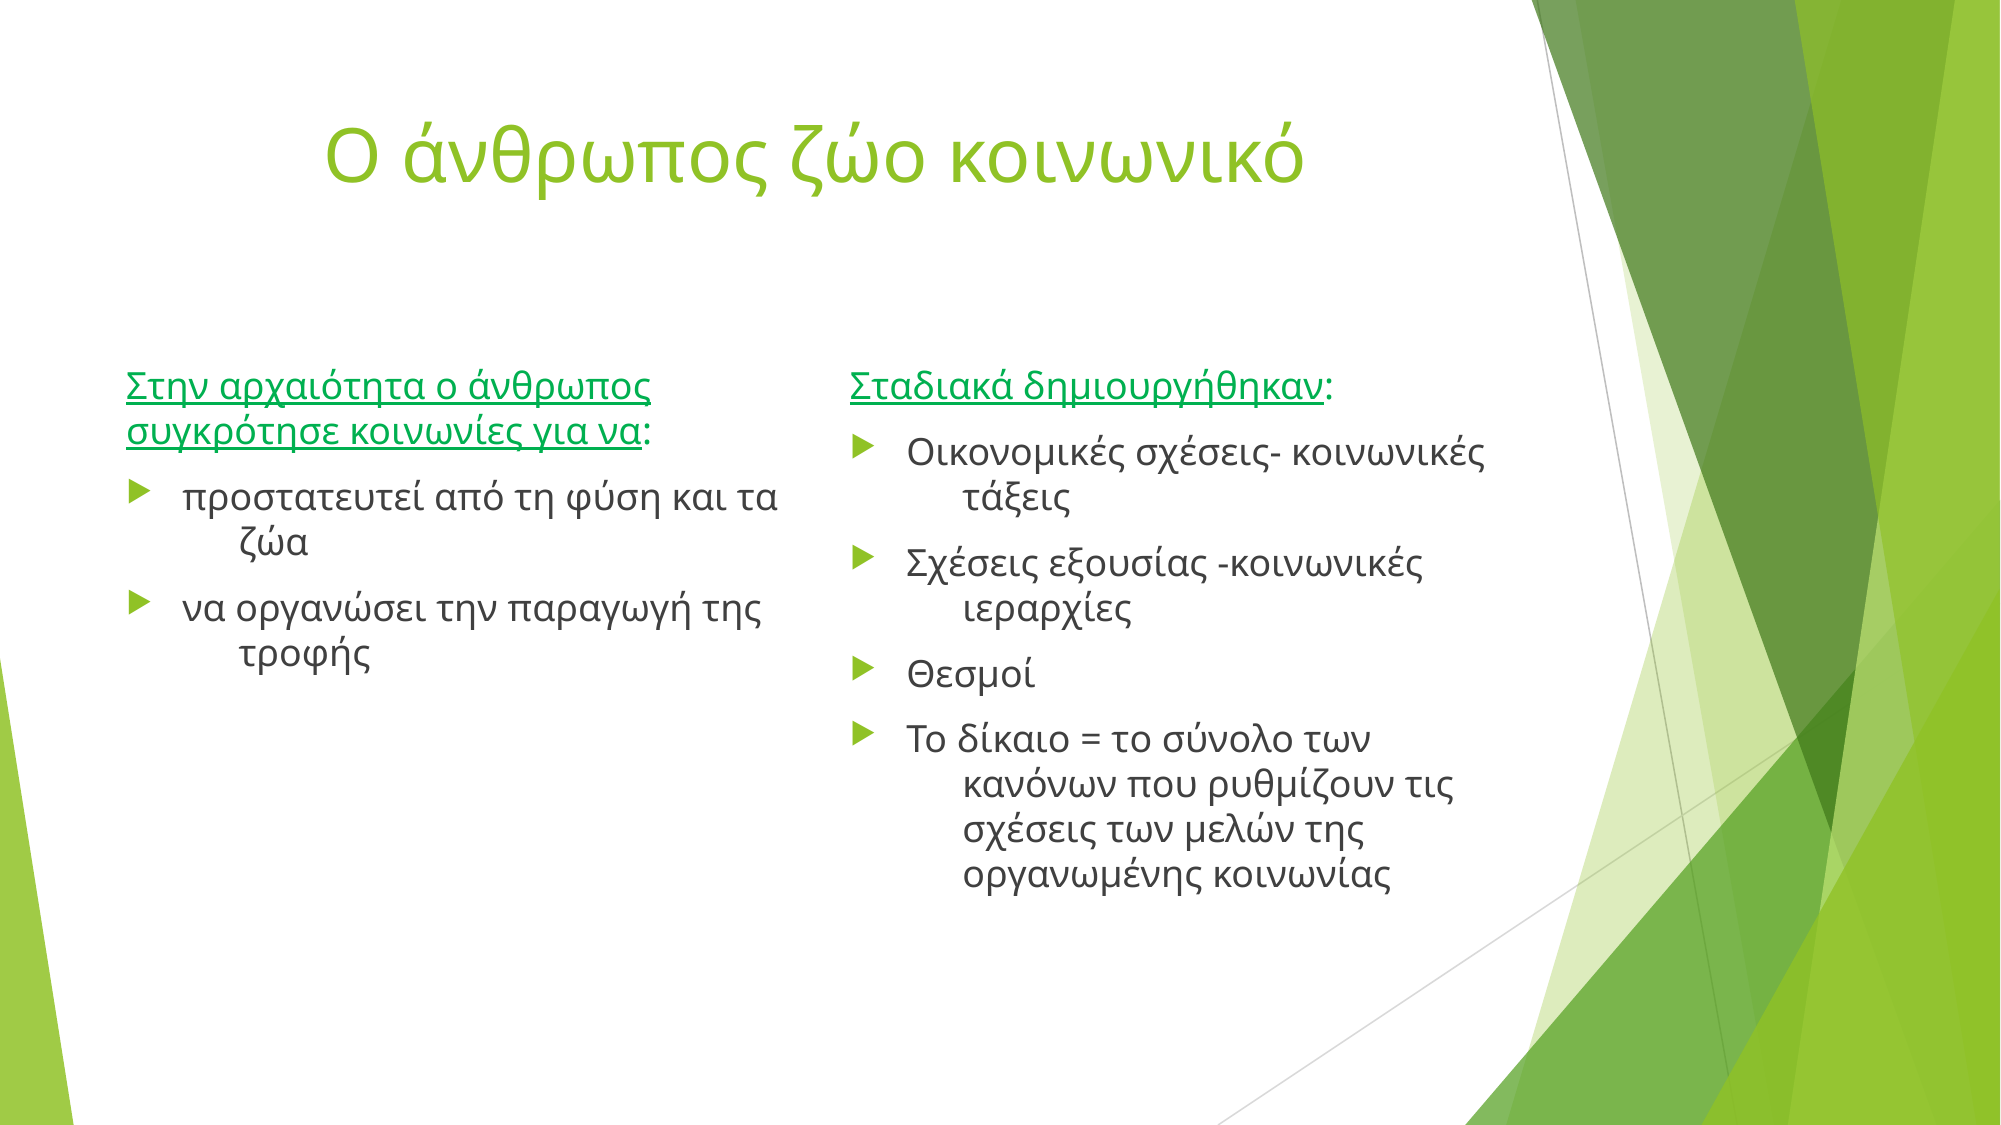

# Ο άνθρωπος ζώο κοινωνικό
Στην αρχαιότητα ο άνθρωπος συγκρότησε κοινωνίες για να:
προστατευτεί από τη φύση και τα ζώα
να οργανώσει την παραγωγή της τροφής
Σταδιακά δημιουργήθηκαν:
Οικονομικές σχέσεις- κοινωνικές τάξεις
Σχέσεις εξουσίας -κοινωνικές ιεραρχίες
Θεσμοί
Το δίκαιο = το σύνολο των κανόνων που ρυθμίζουν τις σχέσεις των μελών της οργανωμένης κοινωνίας